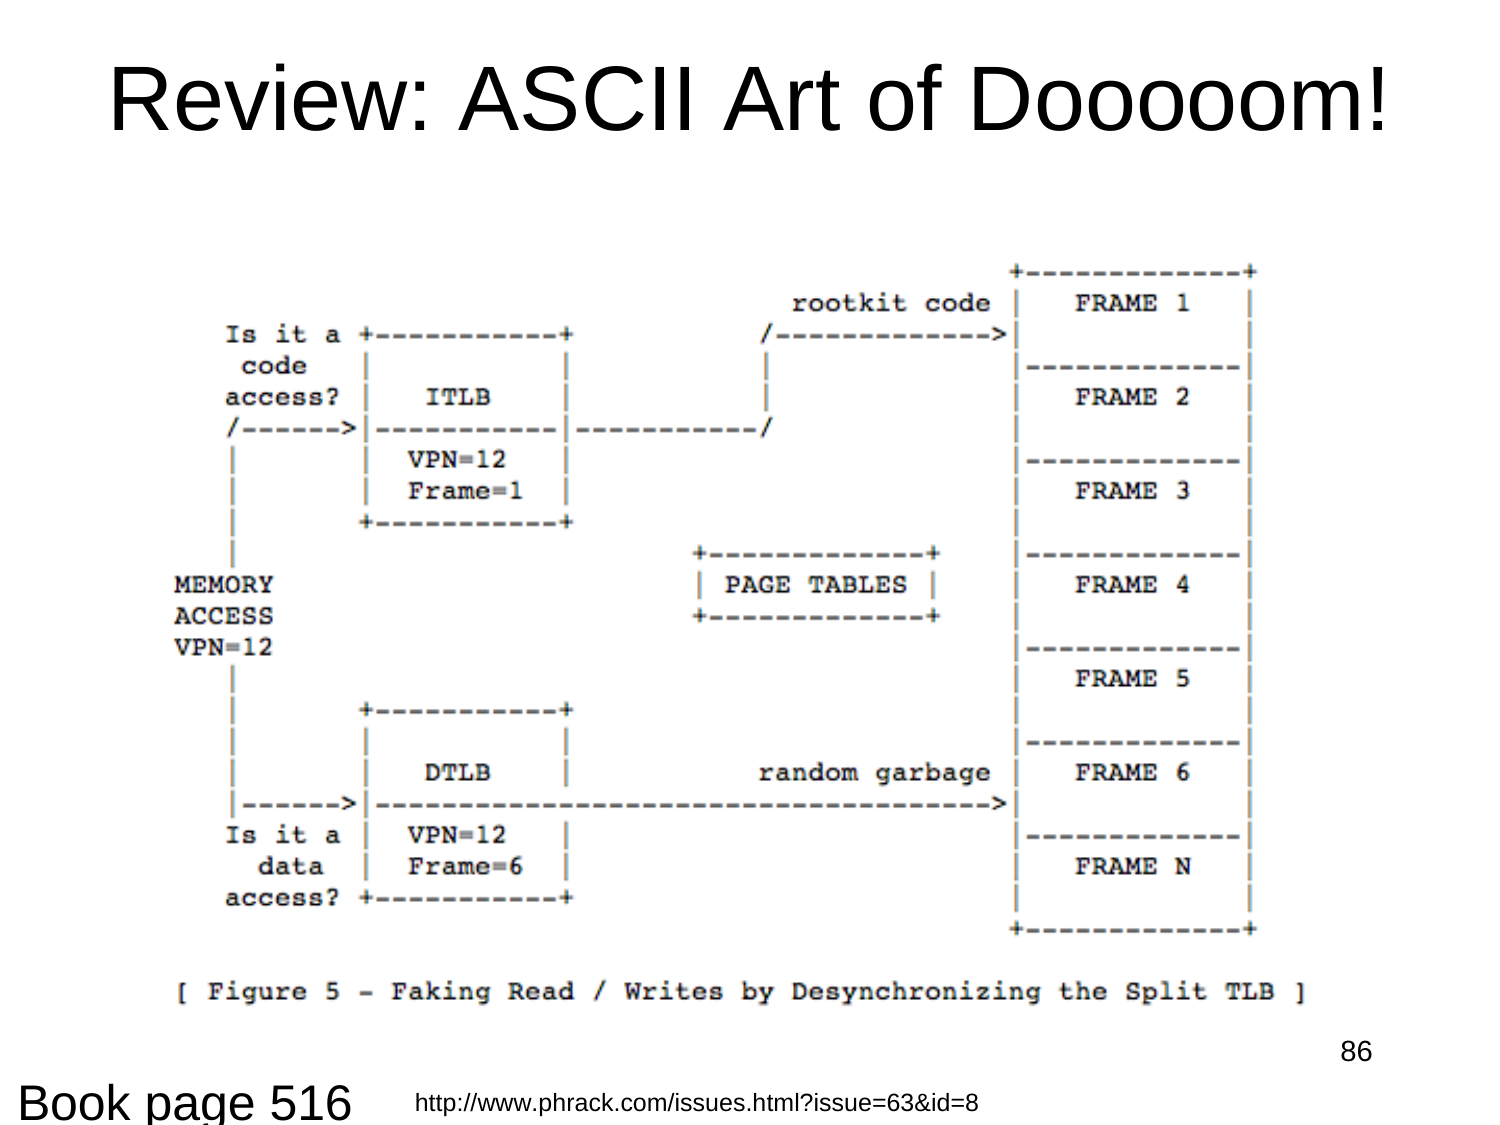

# Review: ASCII Art of Dooooom!
Book page 516
http://www.phrack.com/issues.html?issue=63&id=8